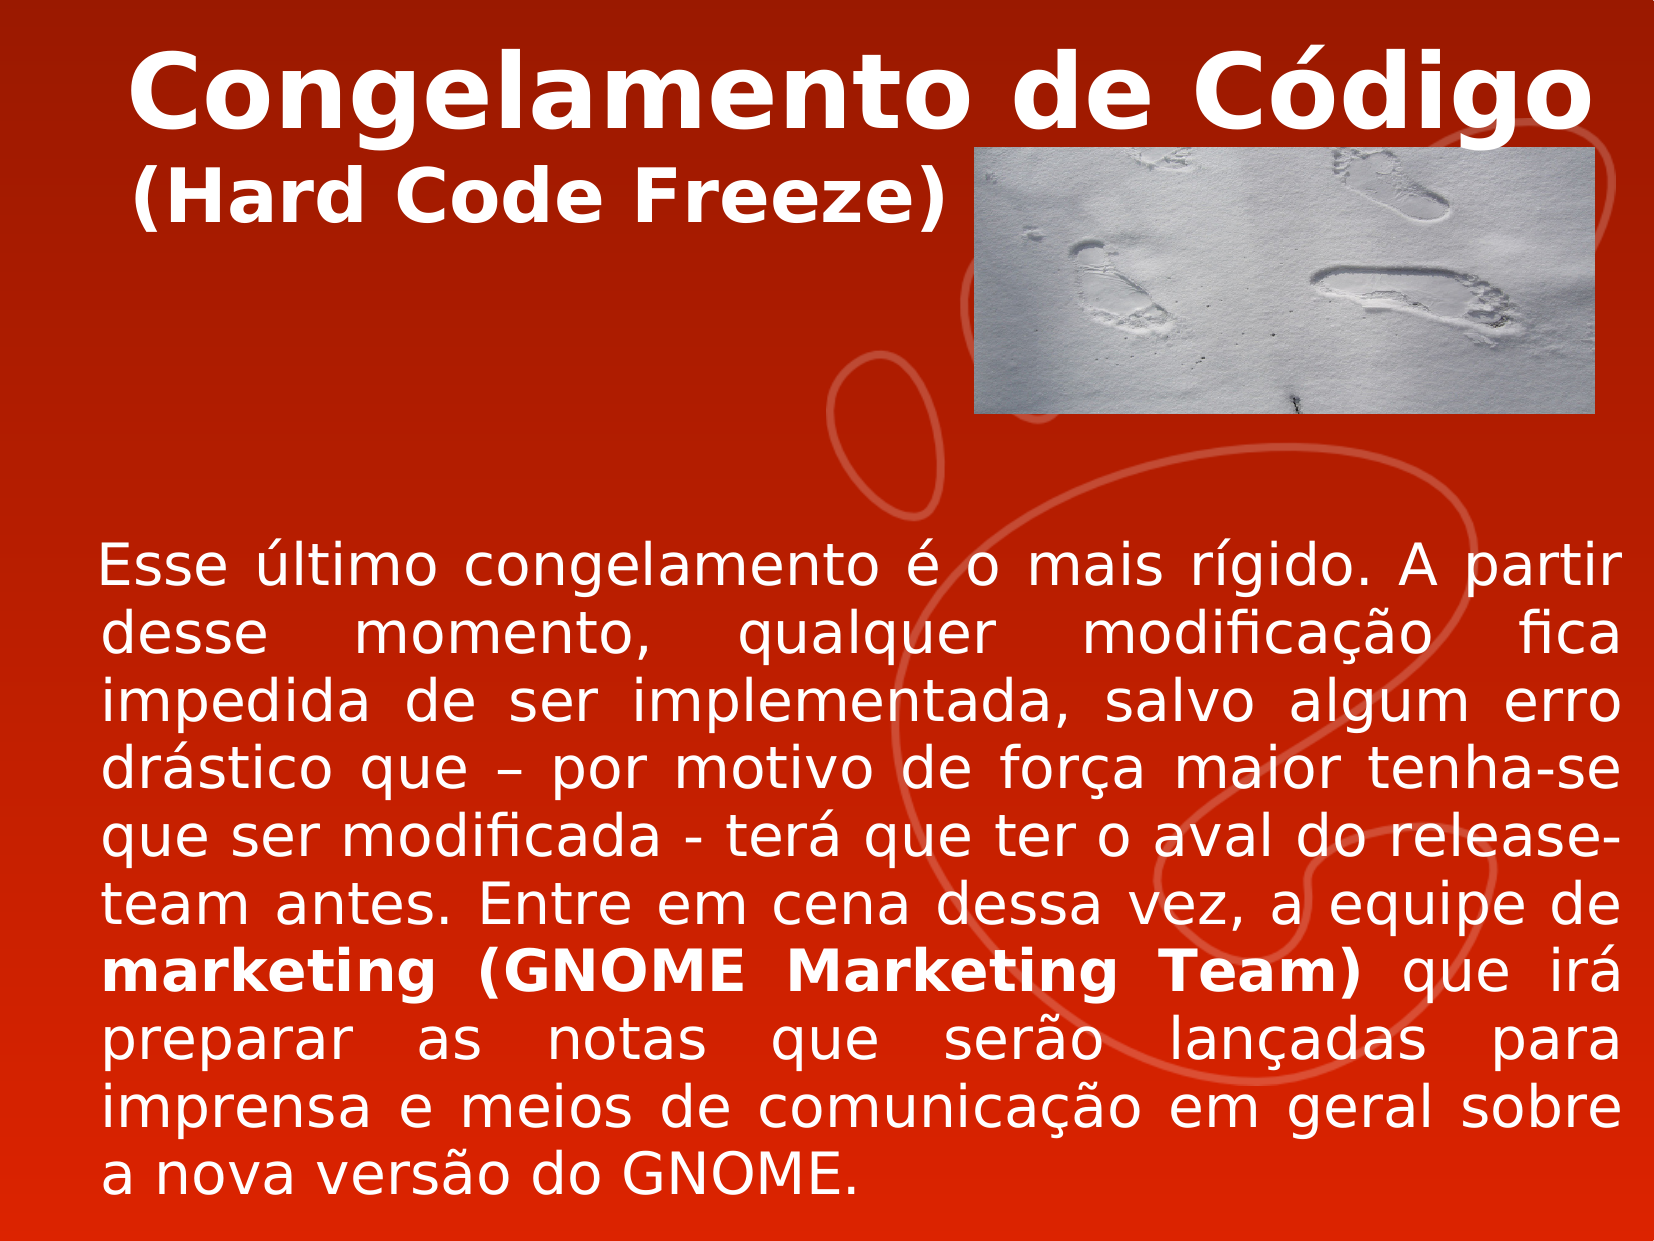

# Congelamento de Código (Hard Code Freeze)
Esse último congelamento é o mais rígido. A partir desse momento, qualquer modificação fica impedida de ser implementada, salvo algum erro drástico que – por motivo de força maior tenha-se que ser modificada - terá que ter o aval do release-team antes. Entre em cena dessa vez, a equipe de marketing (GNOME Marketing Team) que irá preparar as notas que serão lançadas para imprensa e meios de comunicação em geral sobre a nova versão do GNOME.